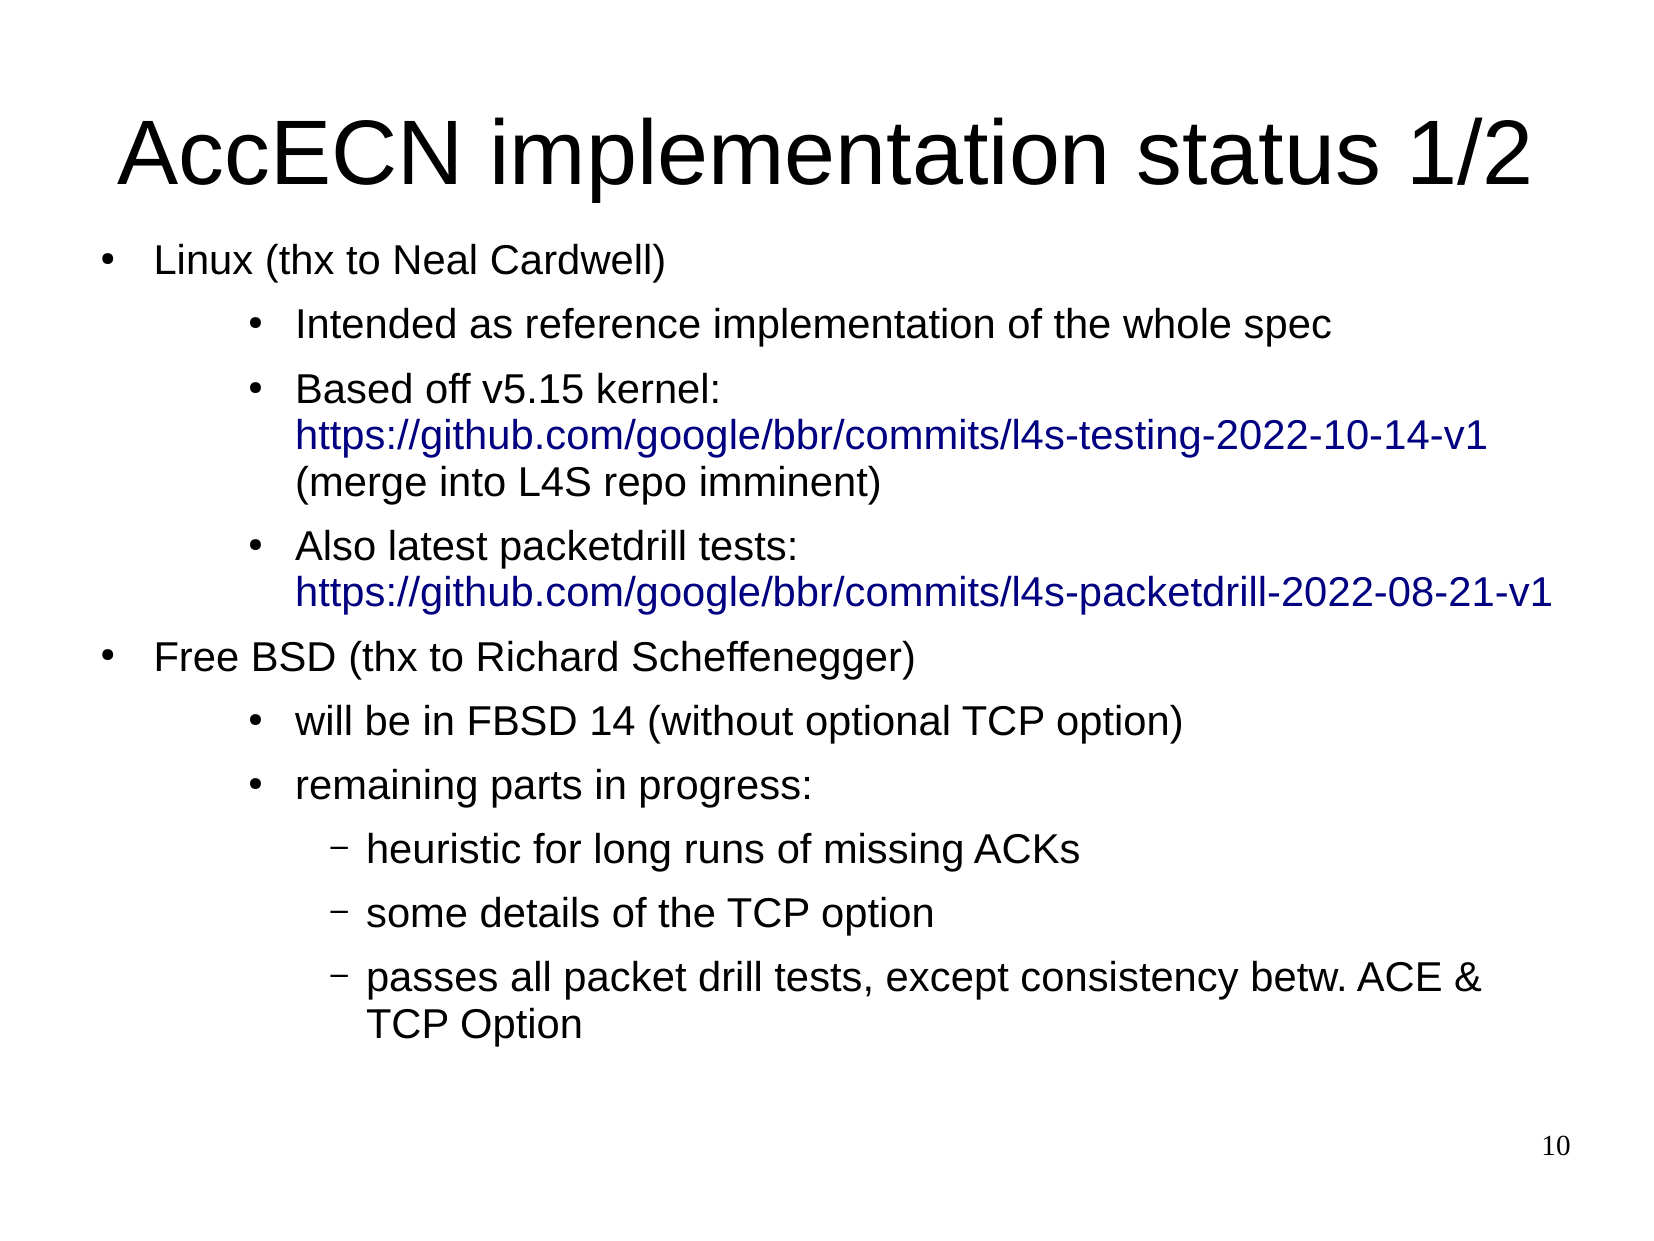

# AccECN implementation status 1/2
Linux (thx to Neal Cardwell)
Intended as reference implementation of the whole spec
Based off v5.15 kernel:
https://github.com/google/bbr/commits/l4s-testing-2022-10-14-v1
(merge into L4S repo imminent)
Also latest packetdrill tests:
https://github.com/google/bbr/commits/l4s-packetdrill-2022-08-21-v1
Free BSD (thx to Richard Scheffenegger)
will be in FBSD 14 (without optional TCP option)
remaining parts in progress:
heuristic for long runs of missing ACKs
some details of the TCP option
passes all packet drill tests, except consistency betw. ACE & TCP Option
10